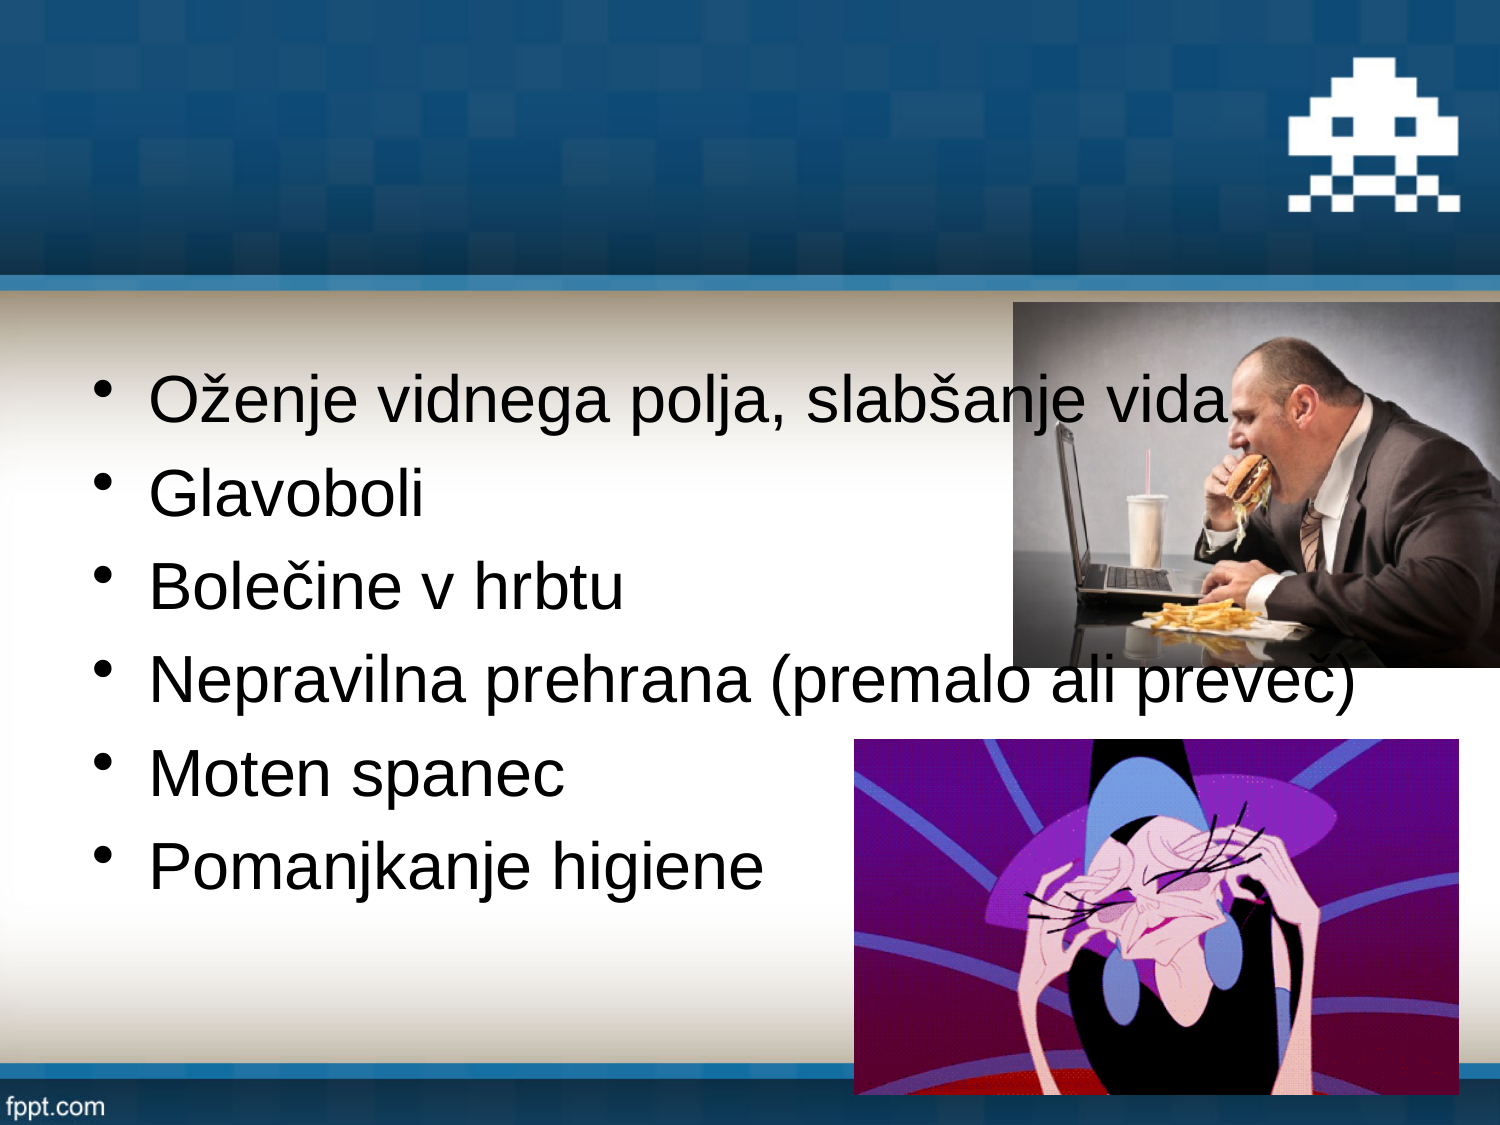

#
Oženje vidnega polja, slabšanje vida
Glavoboli
Bolečine v hrbtu
Nepravilna prehrana (premalo ali preveč)
Moten spanec
Pomanjkanje higiene